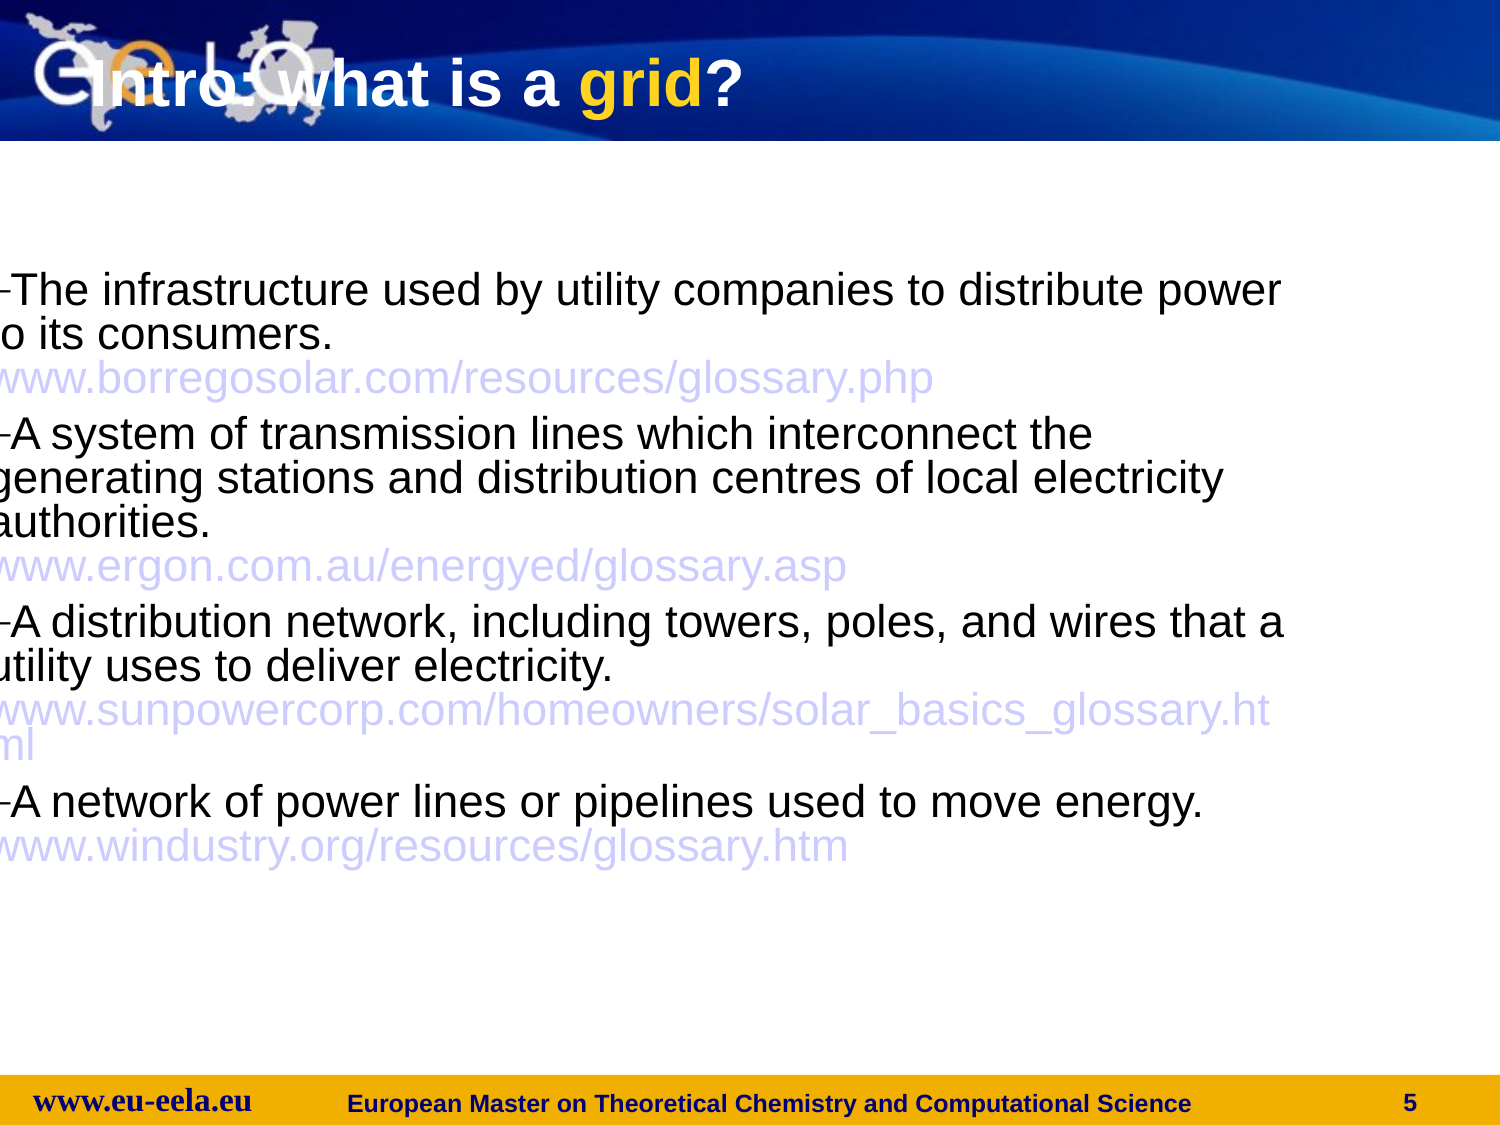

# Intro: what is a grid?
The infrastructure used by utility companies to distribute power to its consumers.
www.borregosolar.com/resources/glossary.php
A system of transmission lines which interconnect the generating stations and distribution centres of local electricity authorities.
www.ergon.com.au/energyed/glossary.asp
A distribution network, including towers, poles, and wires that a utility uses to deliver electricity.
www.sunpowercorp.com/homeowners/solar_basics_glossary.html
A network of power lines or pipelines used to move energy.
www.windustry.org/resources/glossary.htm
European Master on Theoretical Chemistry and Computational Science